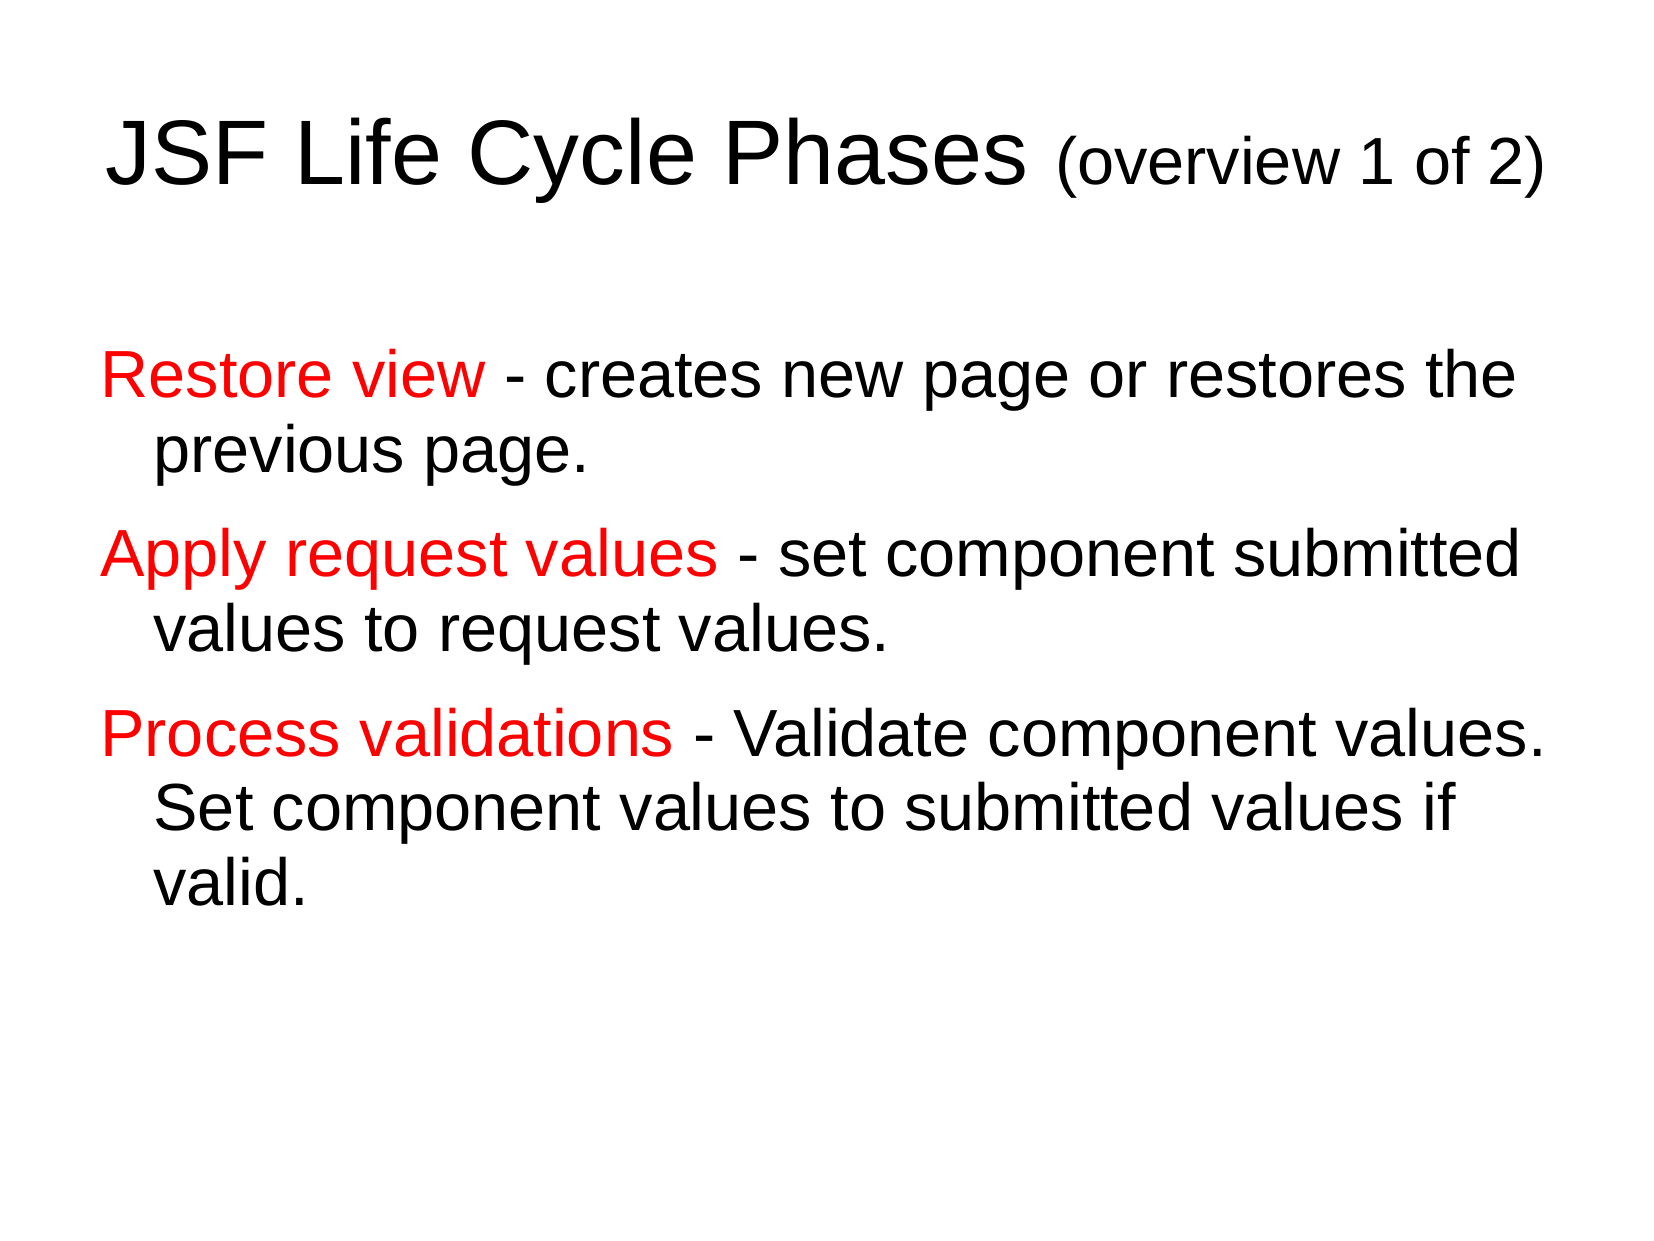

# JSF Life Cycle Phases (overview 1 of 2)
Restore view - creates new page or restores the previous page.
Apply request values - set component submitted values to request values.
Process validations - Validate component values. Set component values to submitted values if valid.